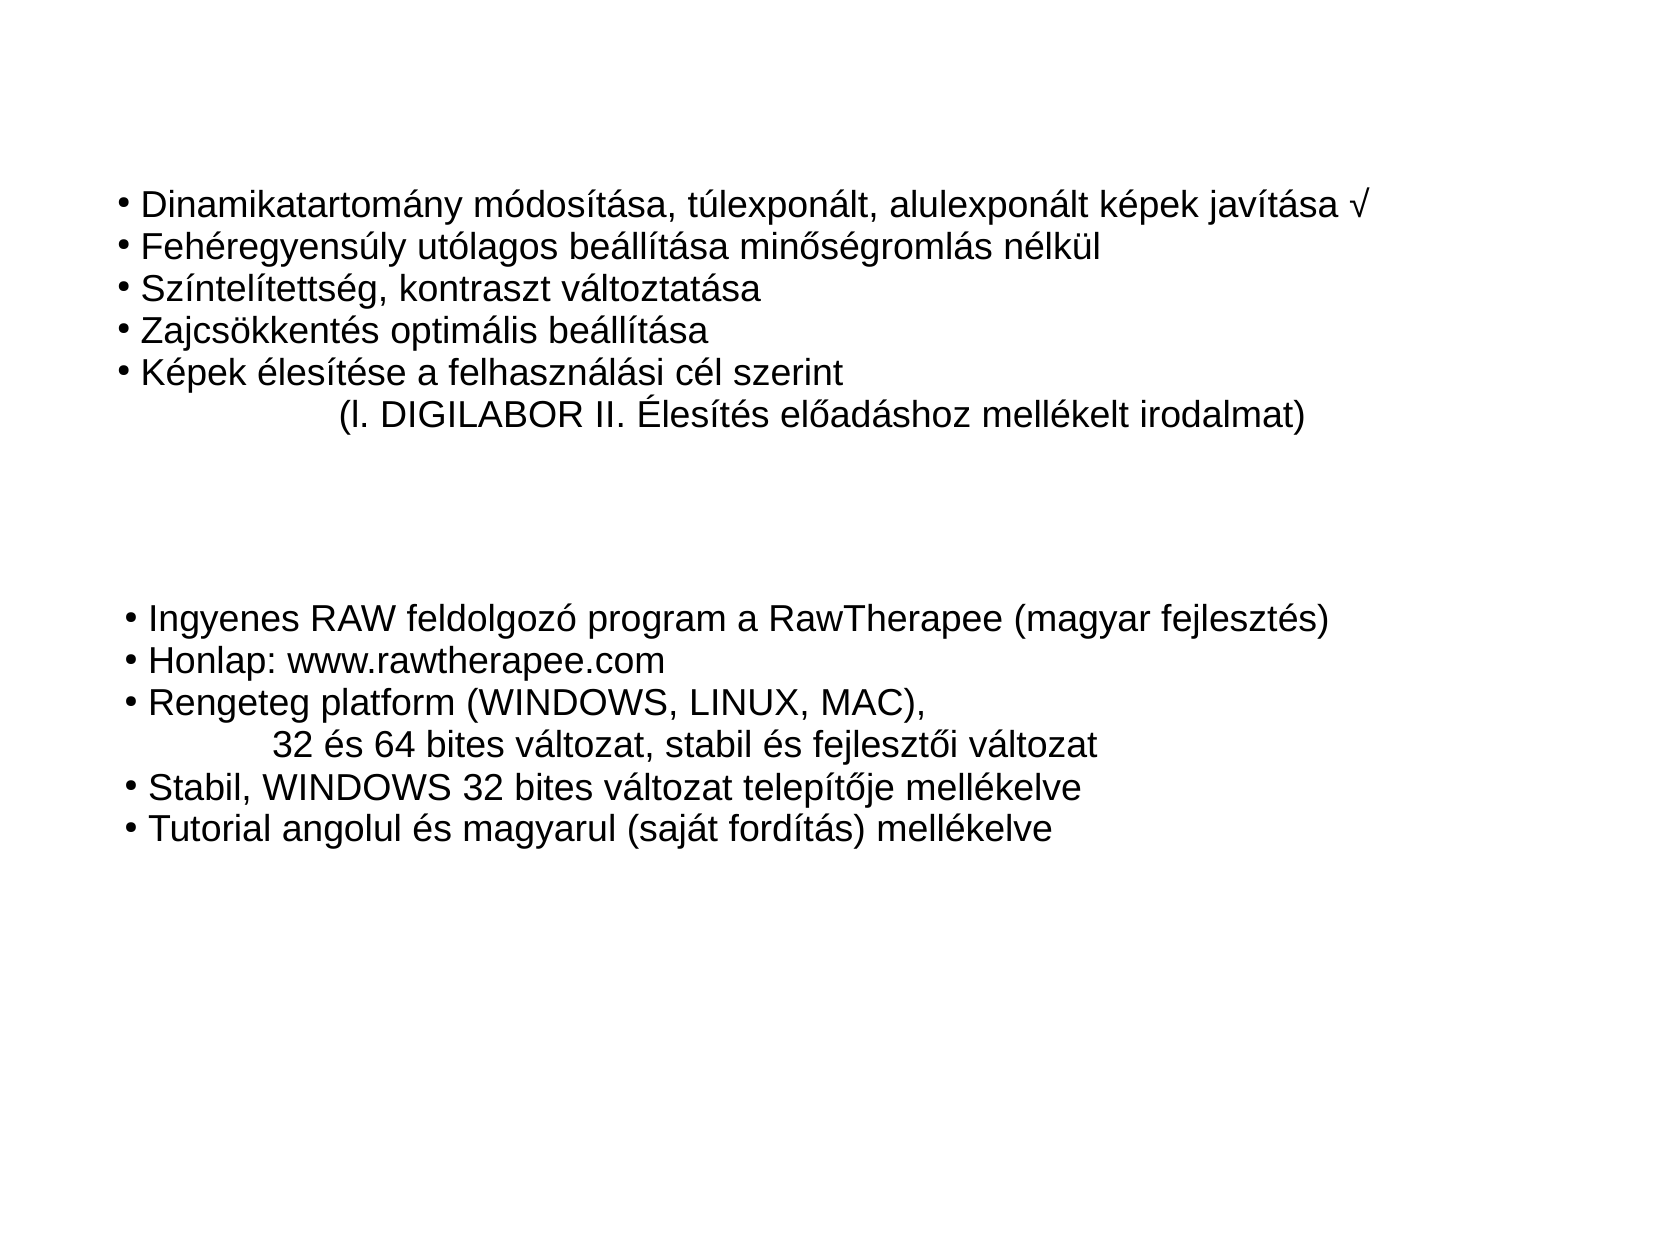

Dinamikatartomány módosítása, túlexponált, alulexponált képek javítása √
 Fehéregyensúly utólagos beállítása minőségromlás nélkül
 Színtelítettség, kontraszt változtatása
 Zajcsökkentés optimális beállítása
 Képek élesítése a felhasználási cél szerint
			(l. DIGILABOR II. Élesítés előadáshoz mellékelt irodalmat)
 Ingyenes RAW feldolgozó program a RawTherapee (magyar fejlesztés)
 Honlap: www.rawtherapee.com
 Rengeteg platform (WINDOWS, LINUX, MAC),
		32 és 64 bites változat, stabil és fejlesztői változat
 Stabil, WINDOWS 32 bites változat telepítője mellékelve
 Tutorial angolul és magyarul (saját fordítás) mellékelve